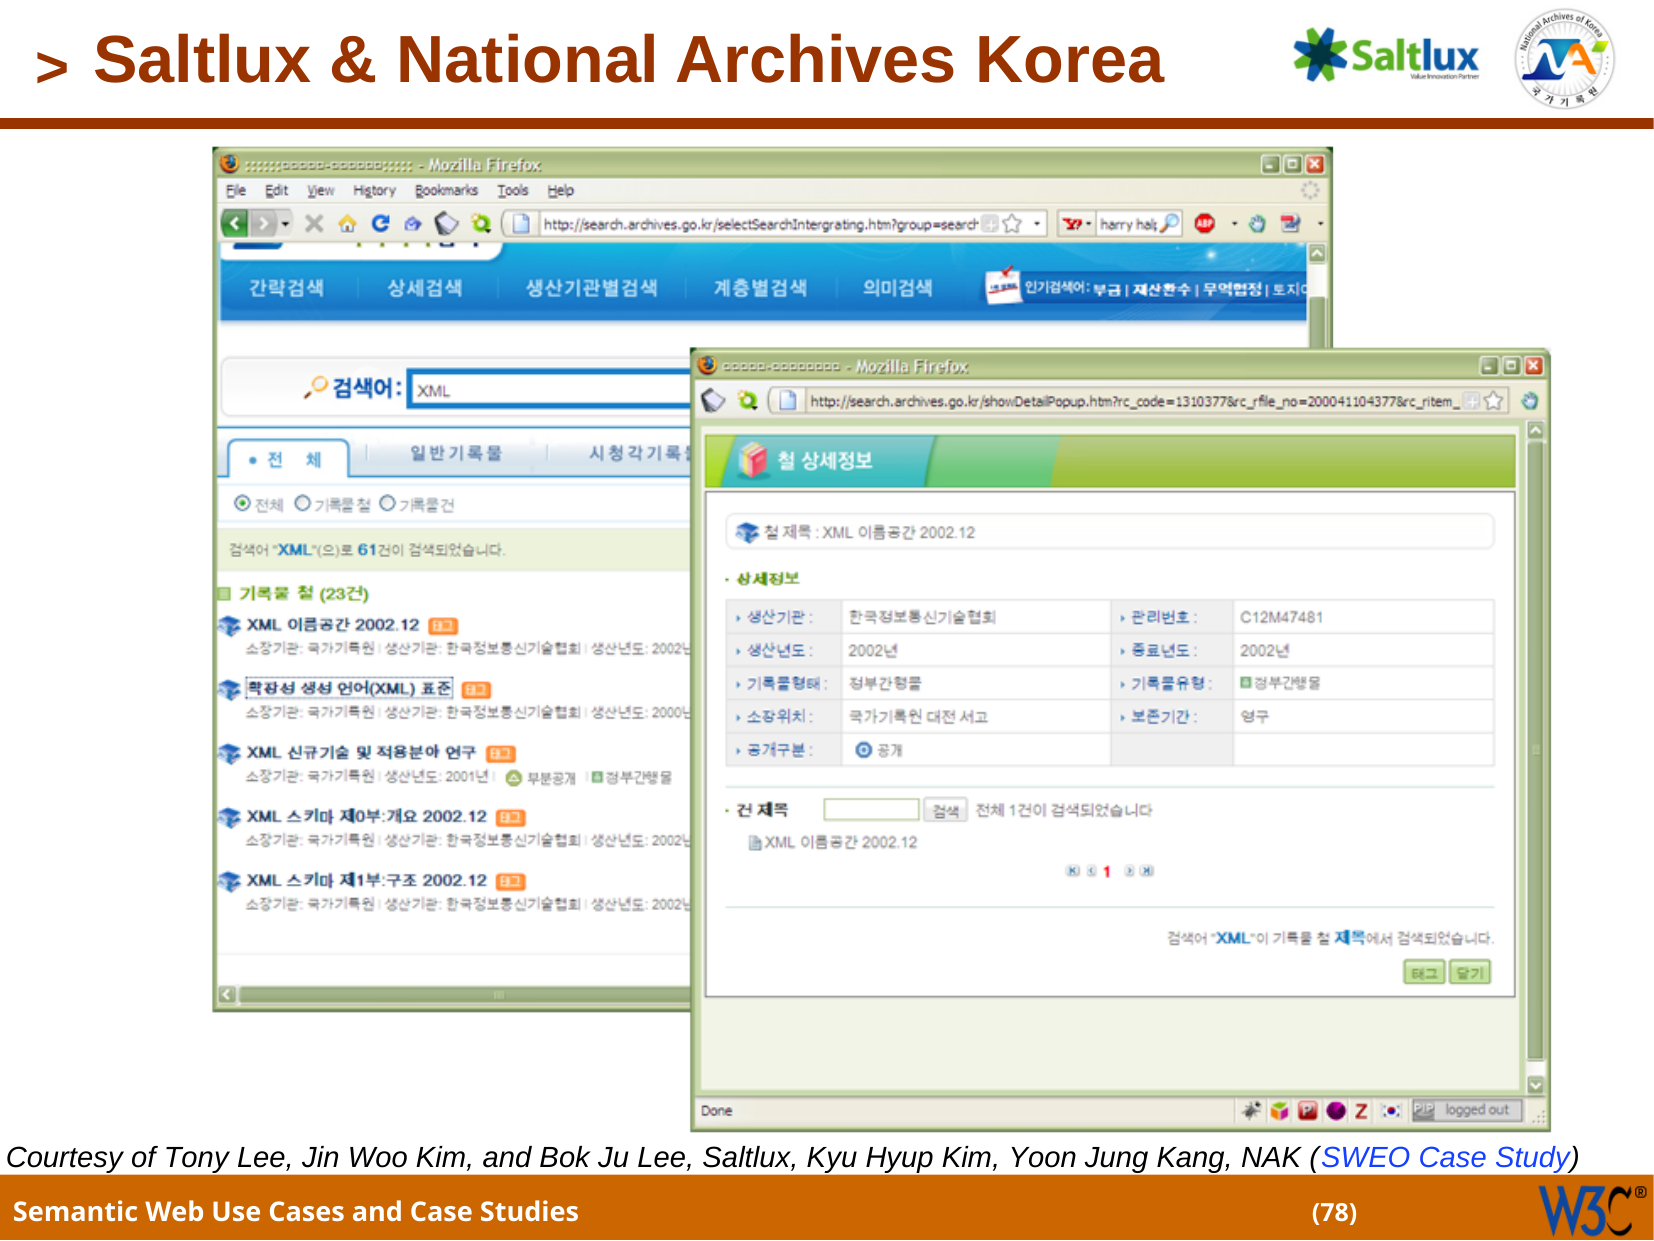

# Saltlux & National Archives Korea
Courtesy of Tony Lee, Jin Woo Kim, and Bok Ju Lee, Saltlux, Kyu Hyup Kim, Yoon Jung Kang, NAK (SWEO Case Study)